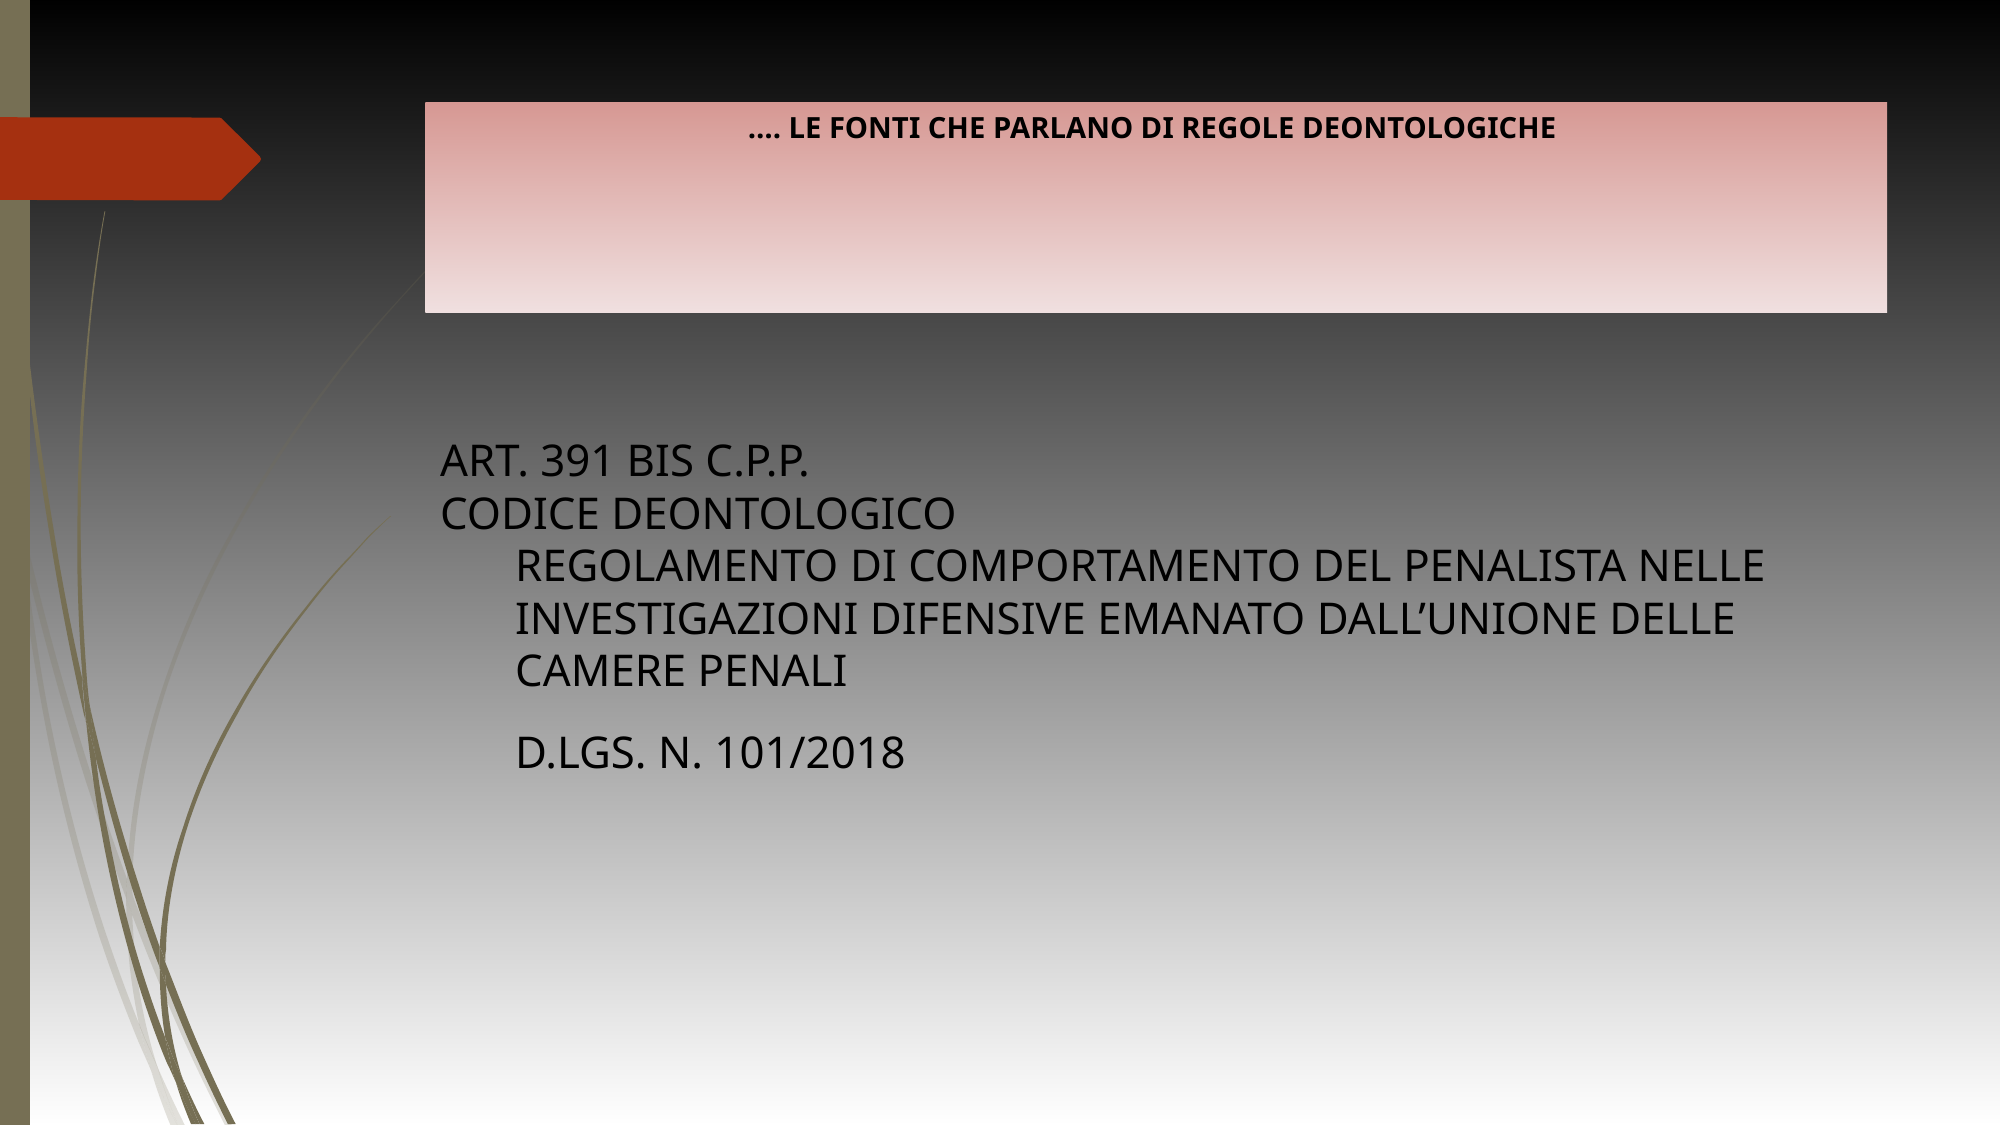

# …. LE FONTI CHE PARLANO DI REGOLE DEONTOLOGICHE
ART. 391 BIS C.P.P.
CODICE DEONTOLOGICO
REGOLAMENTO DI COMPORTAMENTO DEL PENALISTA NELLE INVESTIGAZIONI DIFENSIVE EMANATO DALL’UNIONE DELLE CAMERE PENALI
D.LGS. N. 101/2018